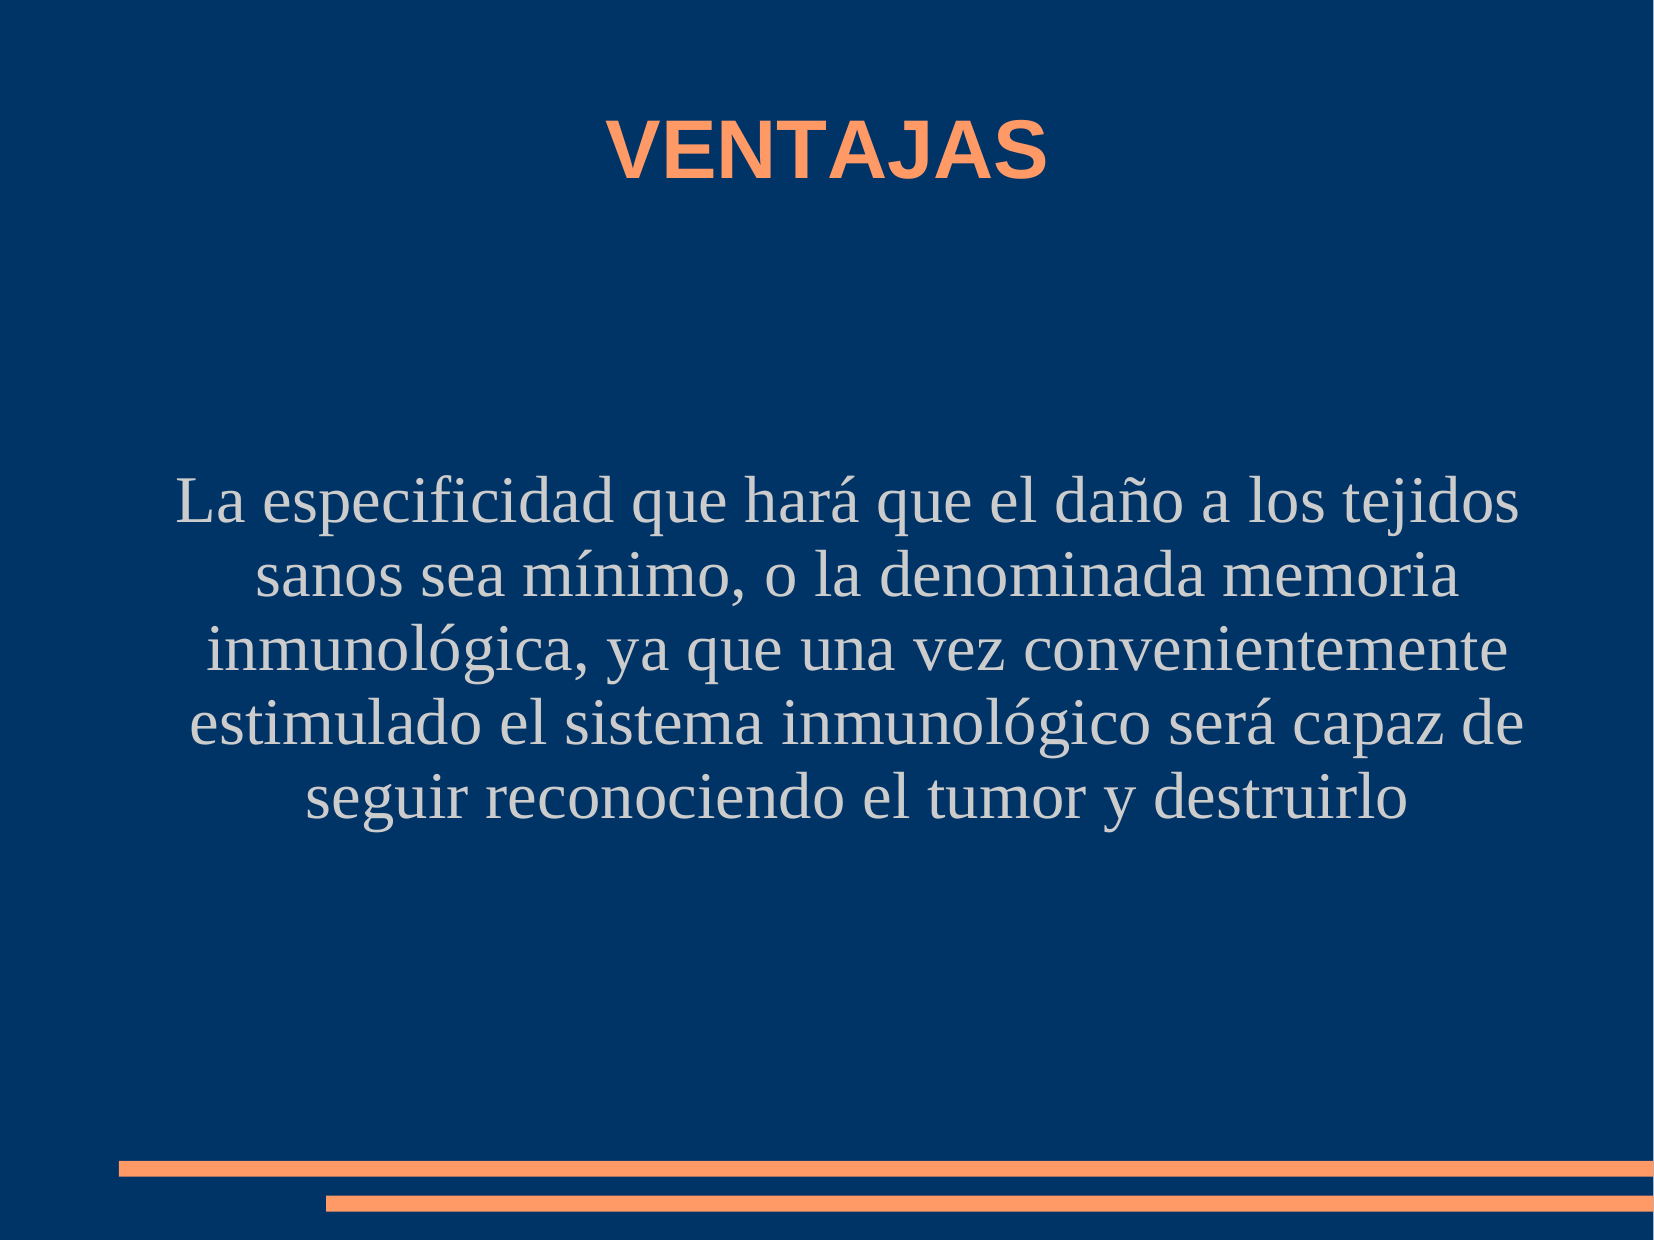

# VENTAJAS
 La especificidad que hará que el daño a los tejidos sanos sea mínimo, o la denominada memoria inmunológica, ya que una vez convenientemente estimulado el sistema inmunológico será capaz de seguir reconociendo el tumor y destruirlo